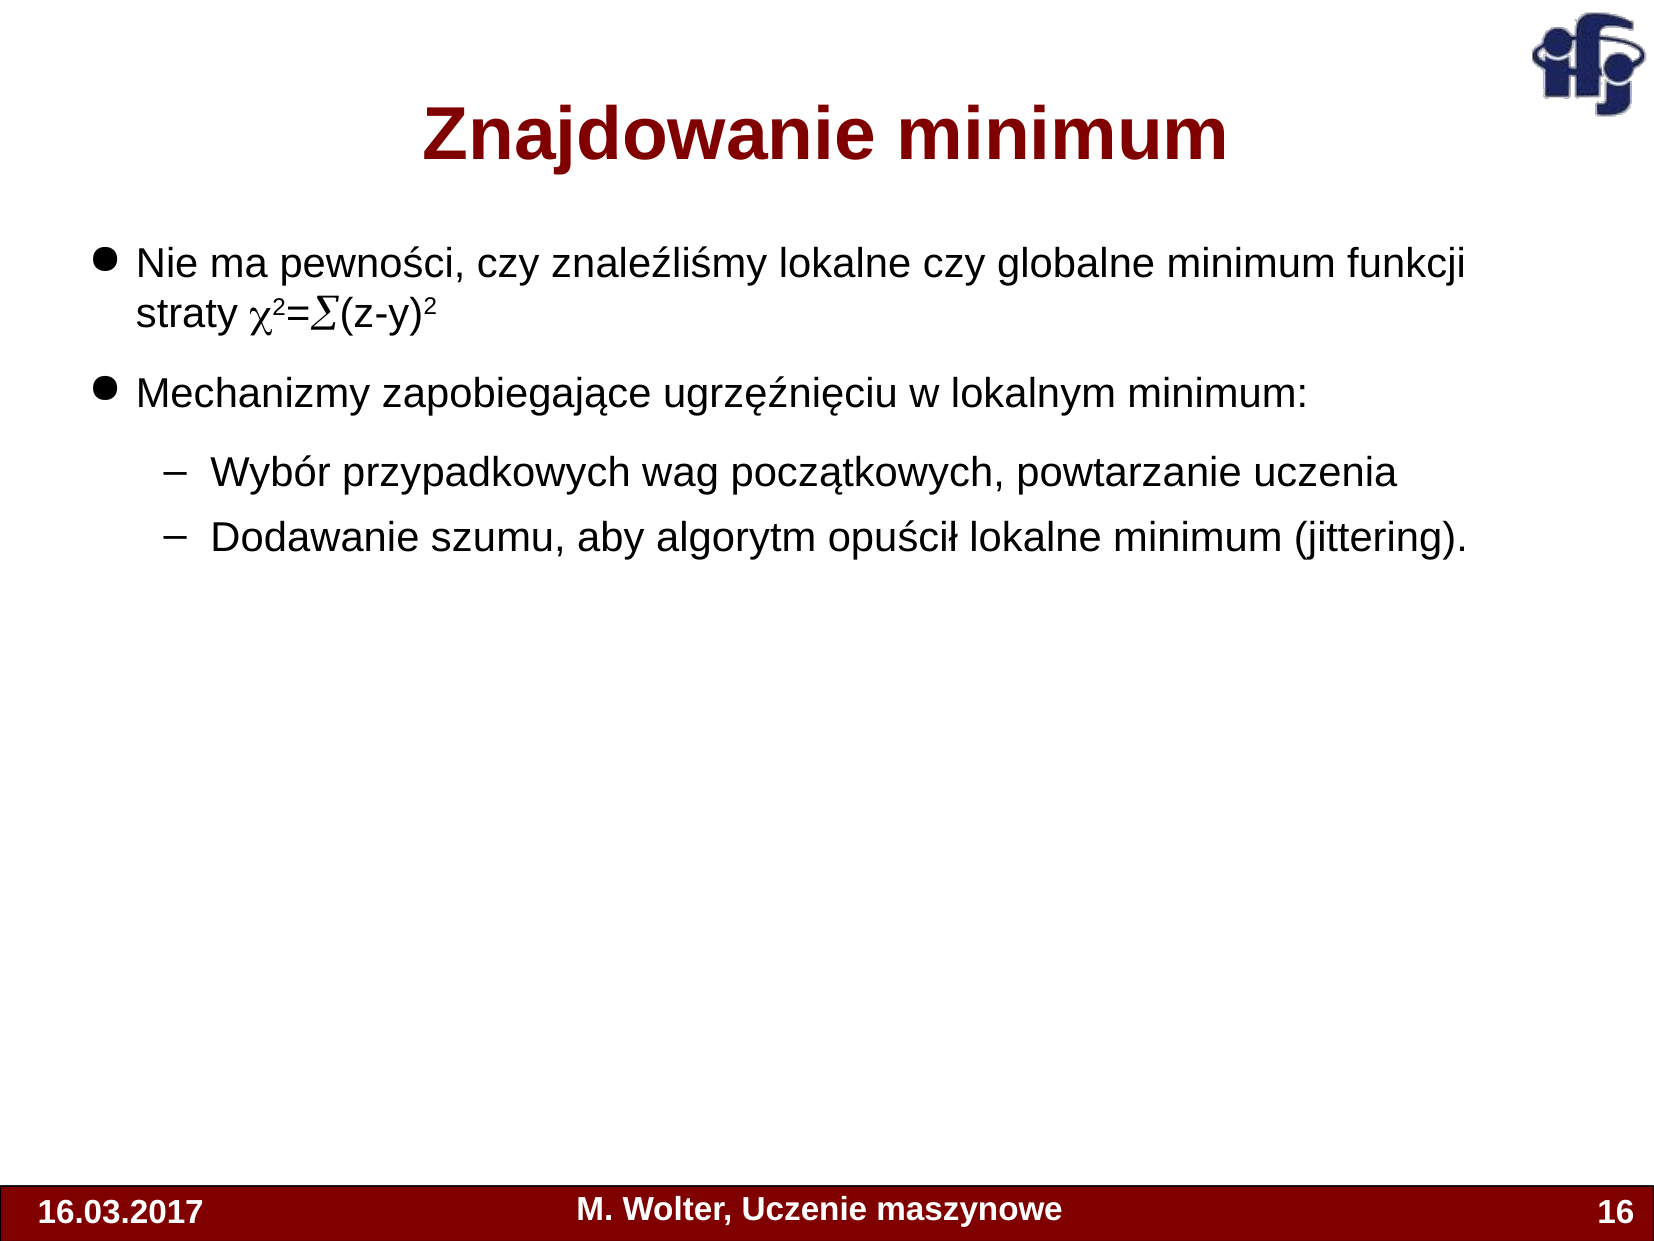

# Znajdowanie minimum
Nie ma pewności, czy znaleźliśmy lokalne czy globalne minimum funkcji straty 2=å(z-y)2
Mechanizmy zapobiegające ugrzęźnięciu w lokalnym minimum:
Wybór przypadkowych wag początkowych, powtarzanie uczenia
Dodawanie szumu, aby algorytm opuścił lokalne minimum (jittering).
22 kwietnia 2009
Marcin Wolter, Sieci Neuronowe